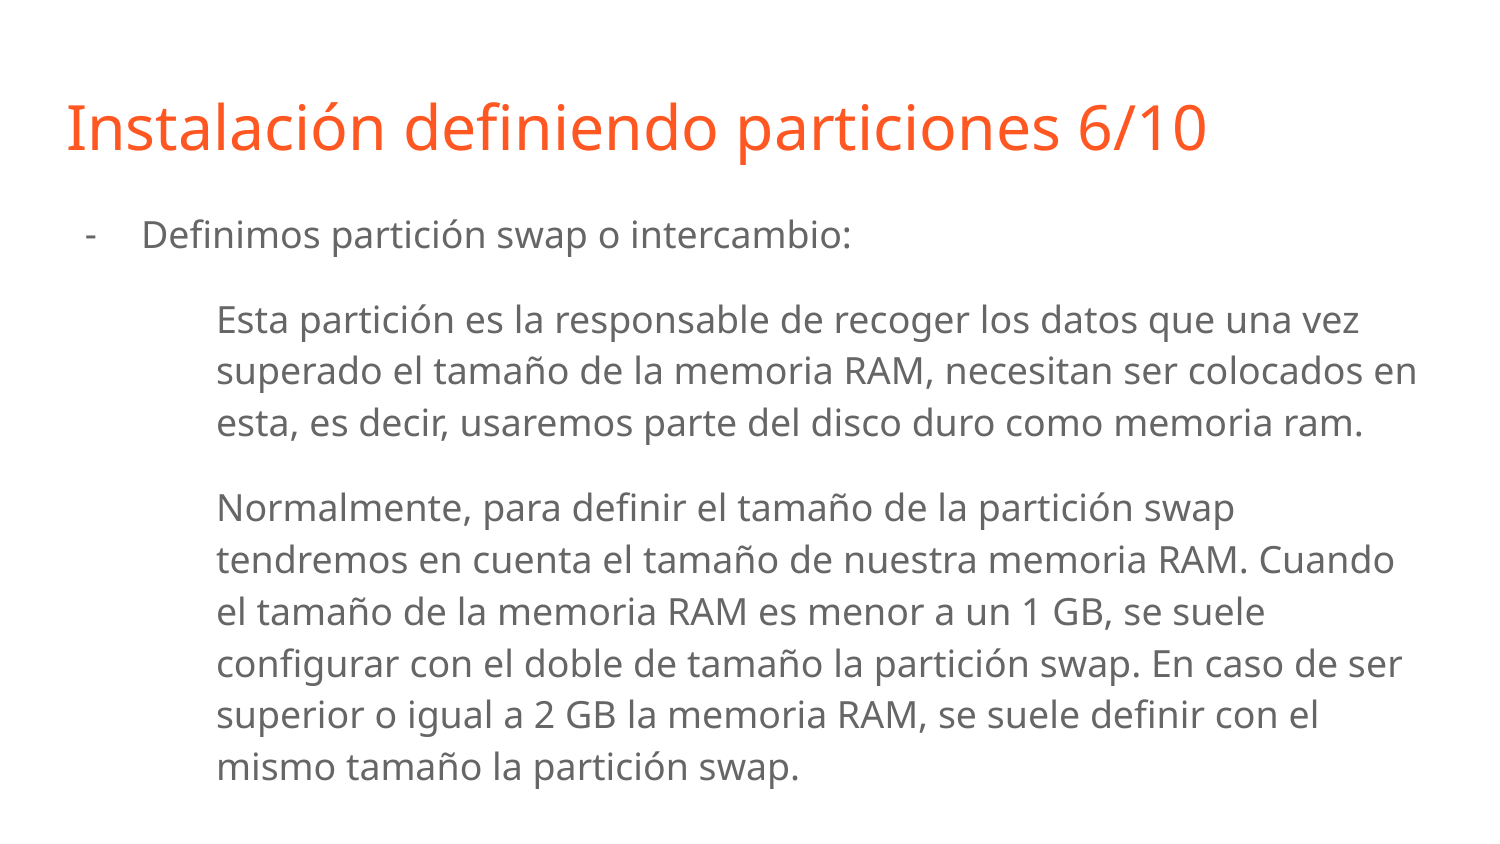

# Instalación definiendo particiones 6/10
Definimos partición swap o intercambio:
Esta partición es la responsable de recoger los datos que una vez superado el tamaño de la memoria RAM, necesitan ser colocados en esta, es decir, usaremos parte del disco duro como memoria ram.
Normalmente, para definir el tamaño de la partición swap tendremos en cuenta el tamaño de nuestra memoria RAM. Cuando el tamaño de la memoria RAM es menor a un 1 GB, se suele configurar con el doble de tamaño la partición swap. En caso de ser superior o igual a 2 GB la memoria RAM, se suele definir con el mismo tamaño la partición swap.